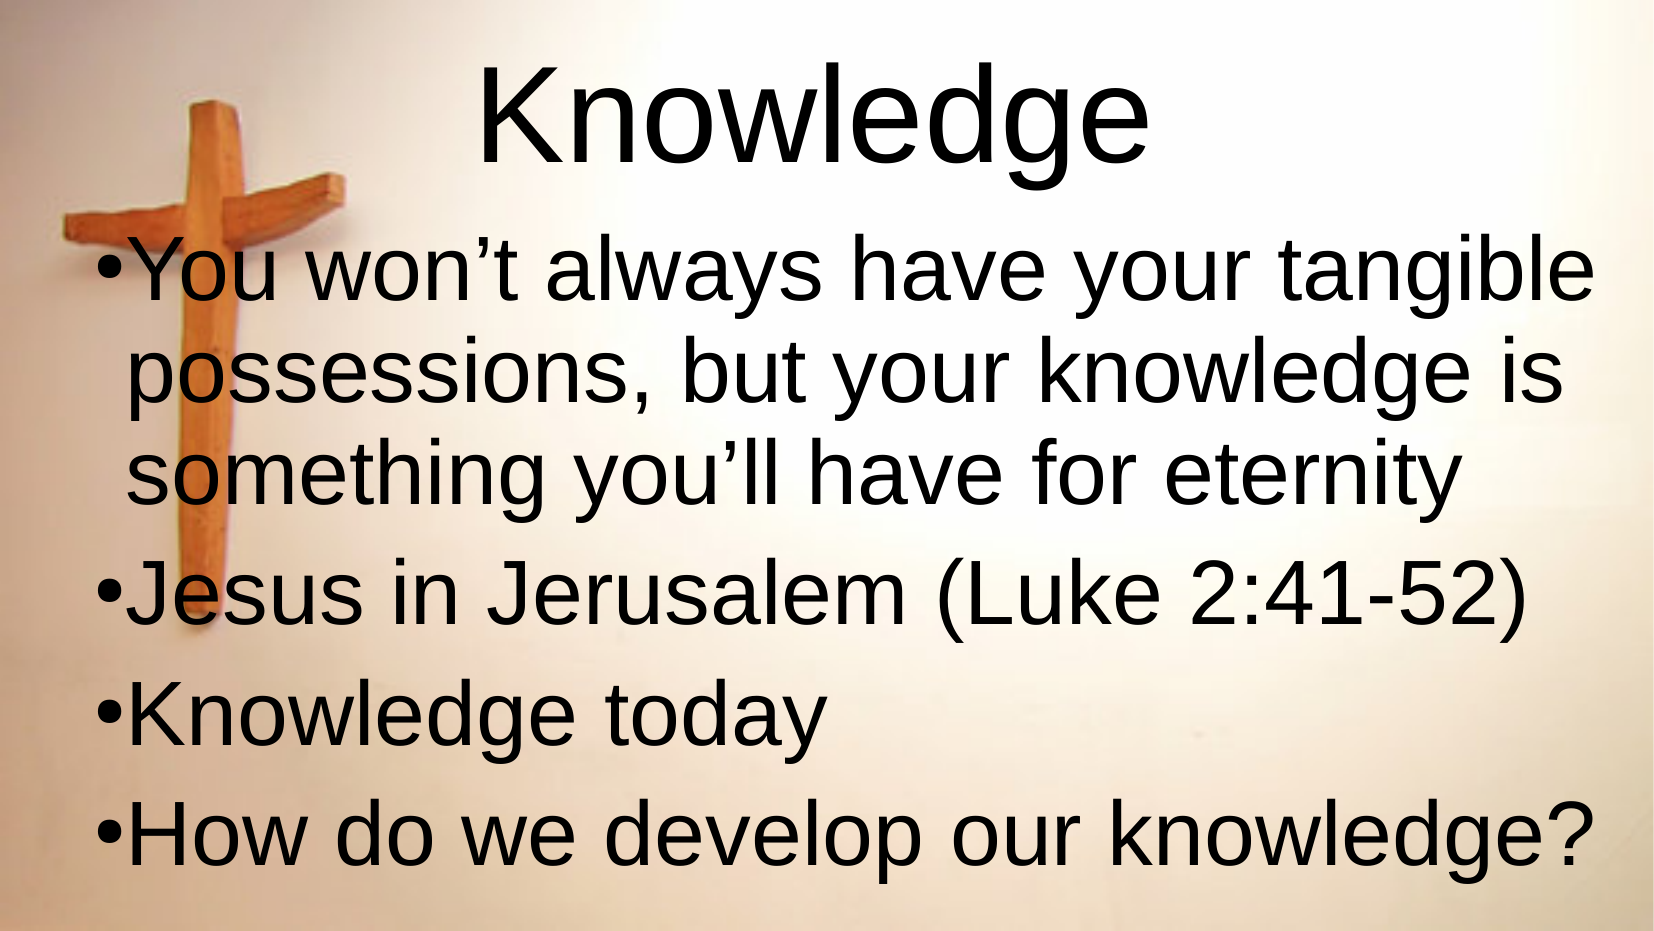

# Knowledge
You won’t always have your tangible possessions, but your knowledge is something you’ll have for eternity
Jesus in Jerusalem (Luke 2:41-52)
Knowledge today
How do we develop our knowledge?